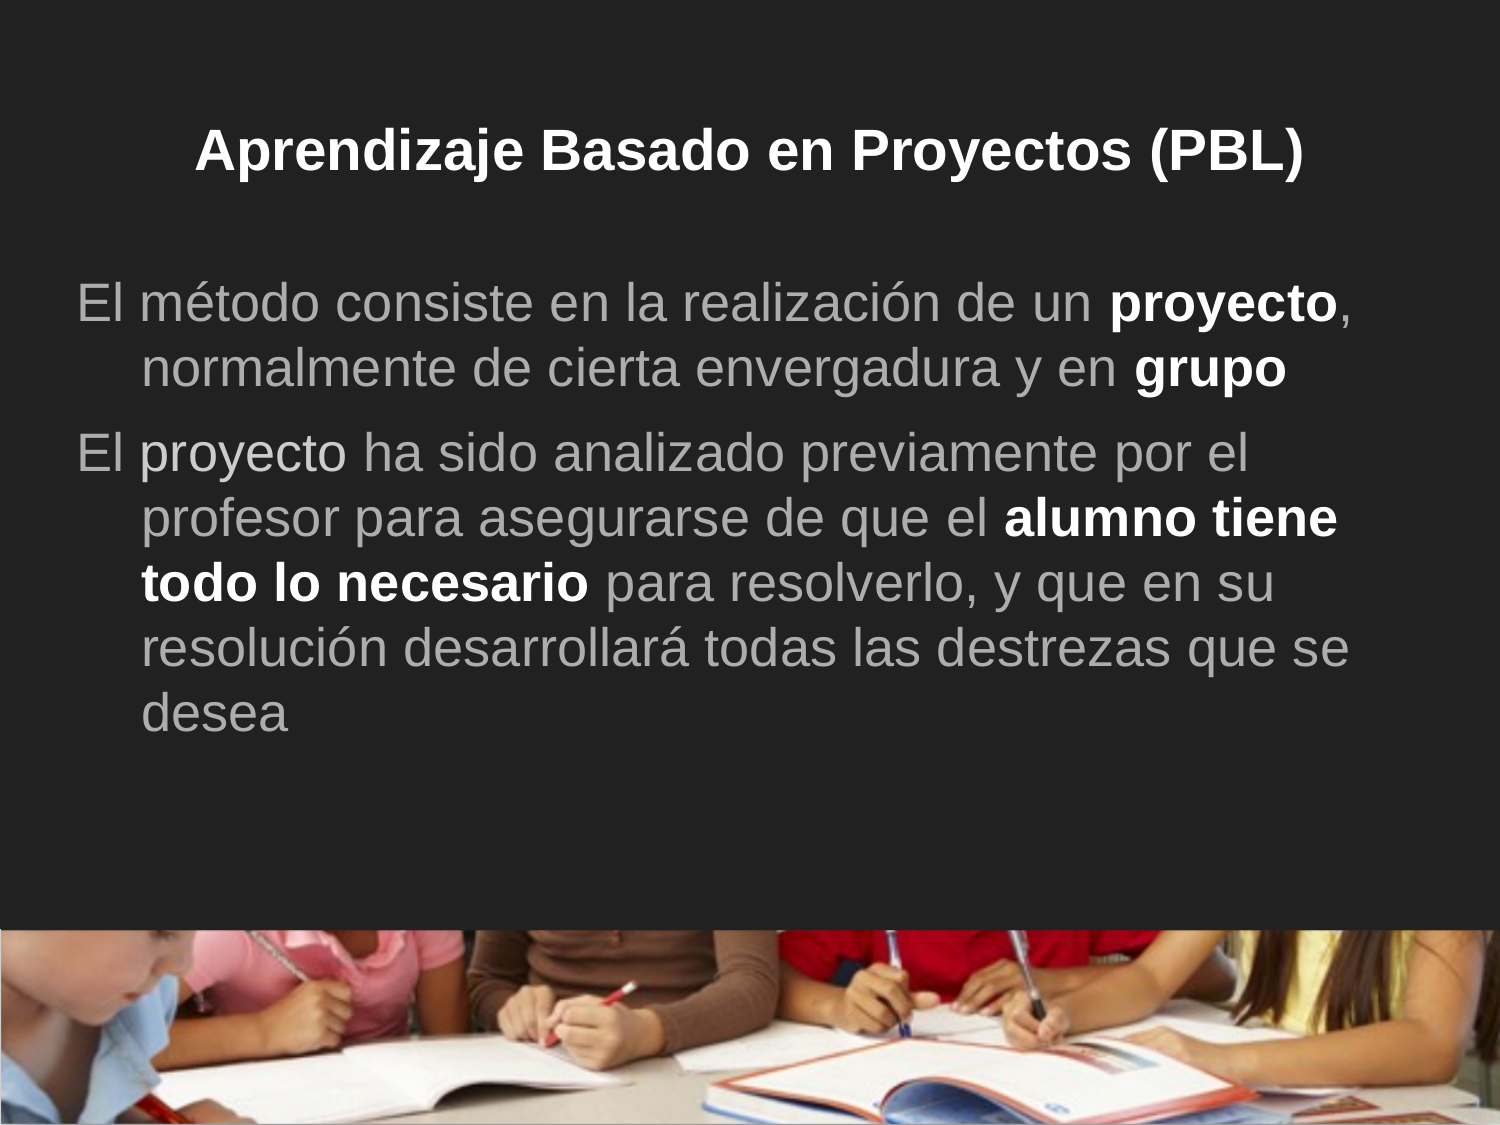

Aprendizaje Basado en Proyectos (PBL)
# El método consiste en la realización de un proyecto, normalmente de cierta envergadura y en grupo
El proyecto ha sido analizado previamente por el profesor para asegurarse de que el alumno tiene todo lo necesario para resolverlo, y que en su resolución desarrollará todas las destrezas que se desea